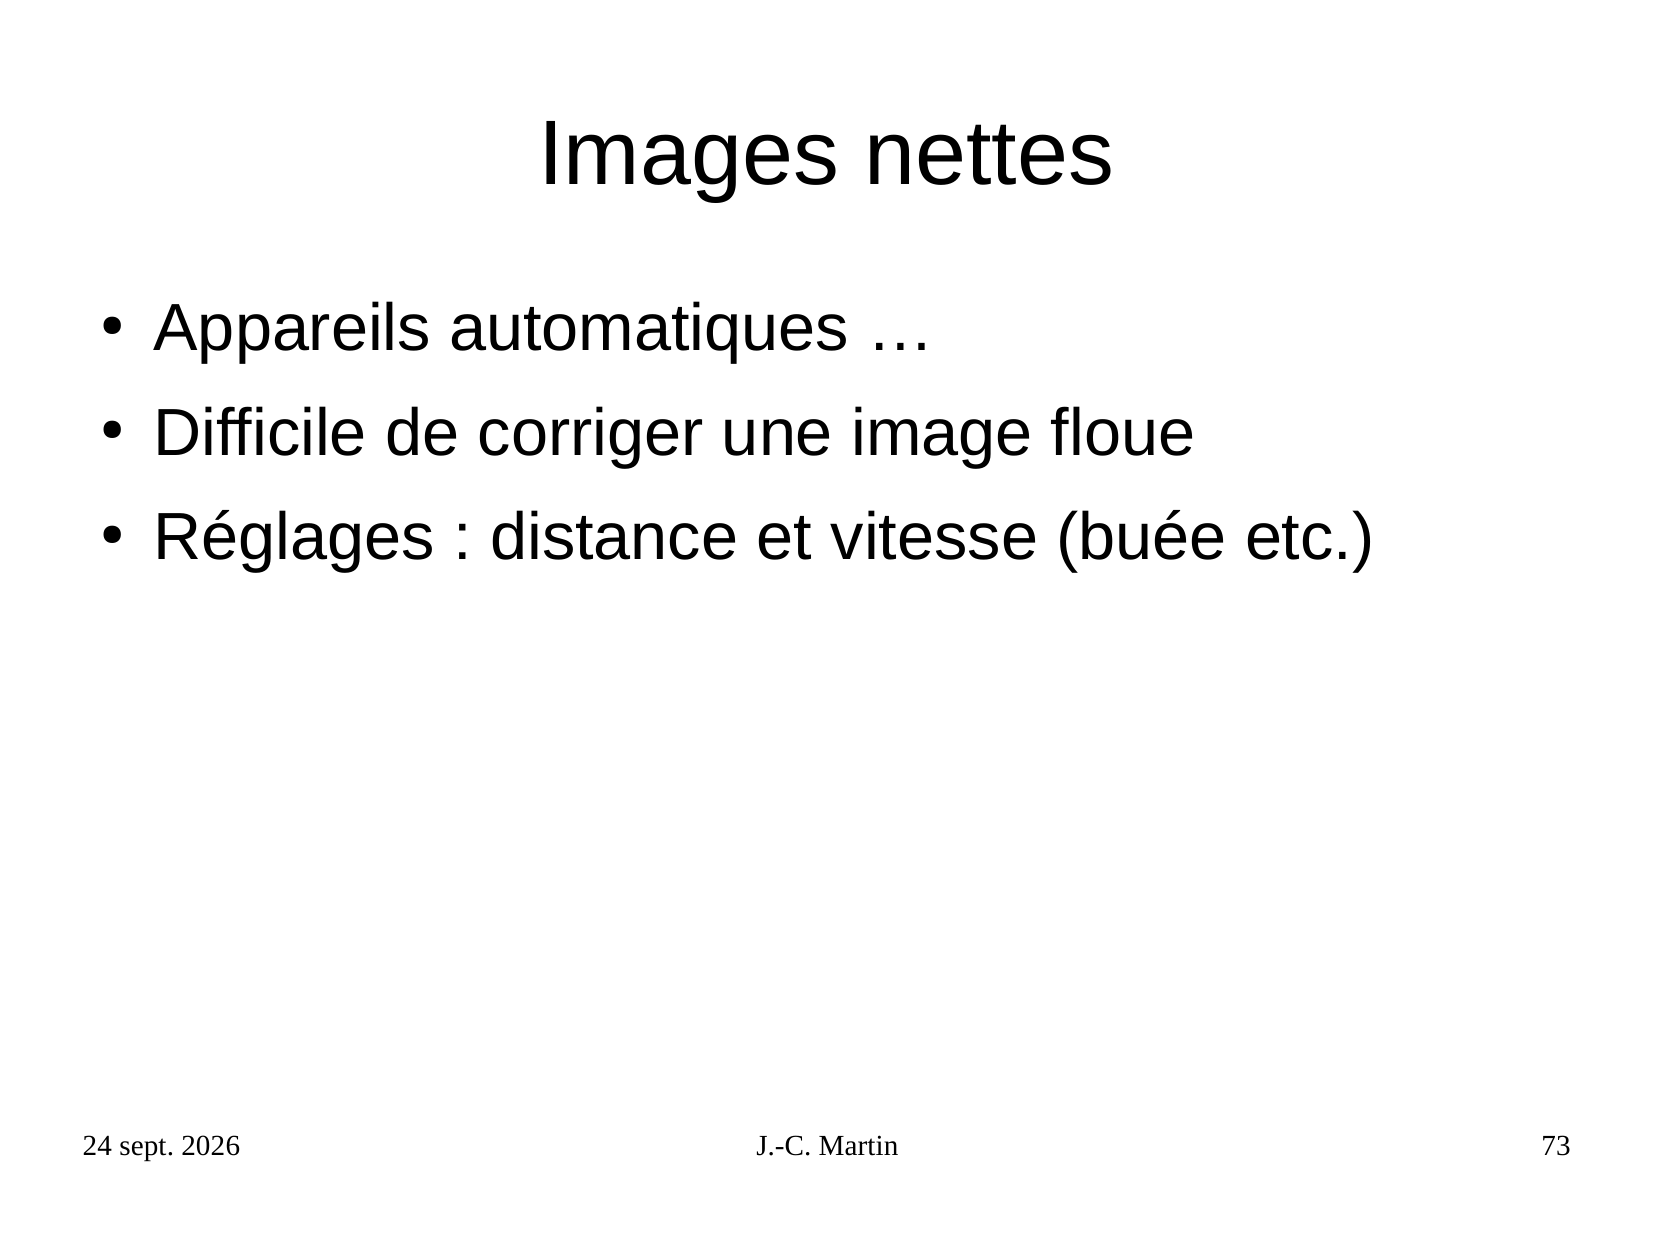

# Images nettes
Appareils automatiques …
Difficile de corriger une image floue
Réglages : distance et vitesse (buée etc.)
J.-C. Martin
73